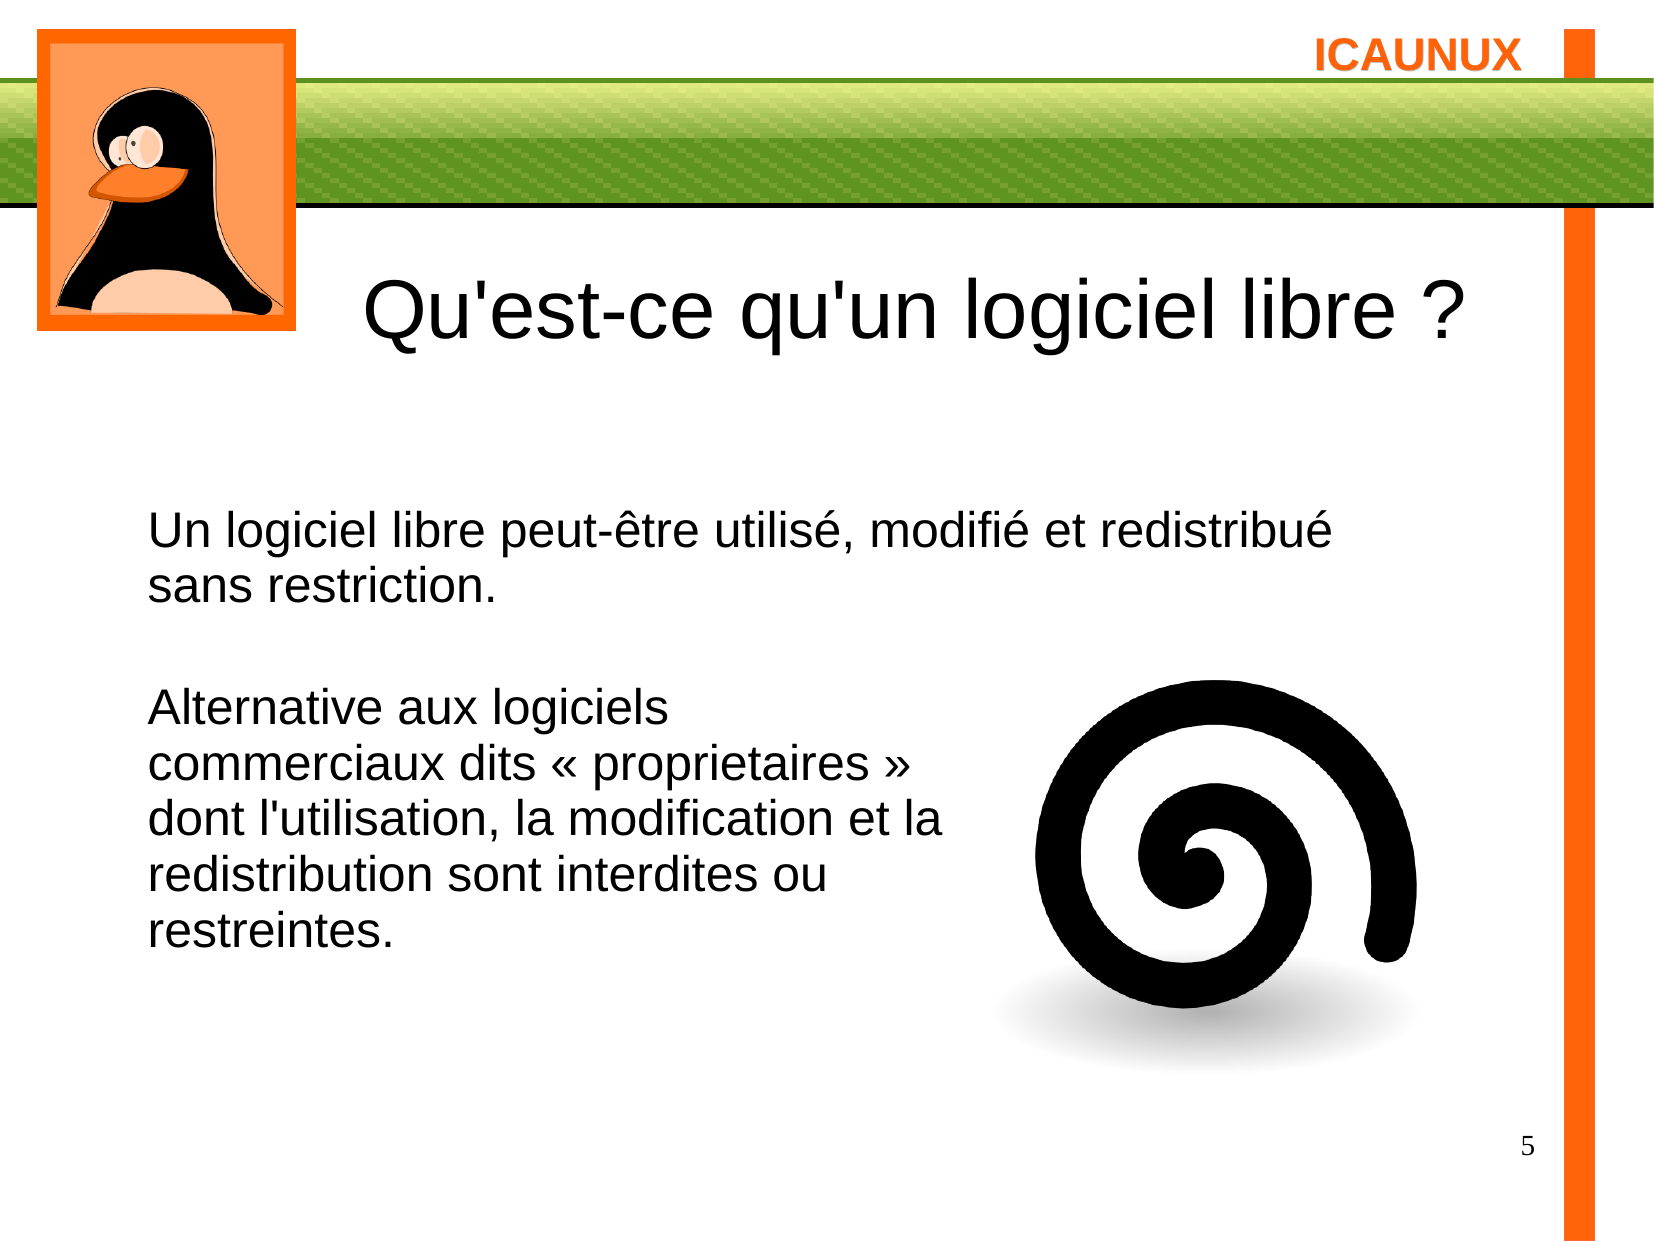

# Qu'est-ce qu'un logiciel libre ?
Un logiciel libre peut-être utilisé, modifié et redistribué sans restriction.
Alternative aux logiciels commerciaux dits « proprietaires » dont l'utilisation, la modification et la redistribution sont interdites ou restreintes.
5